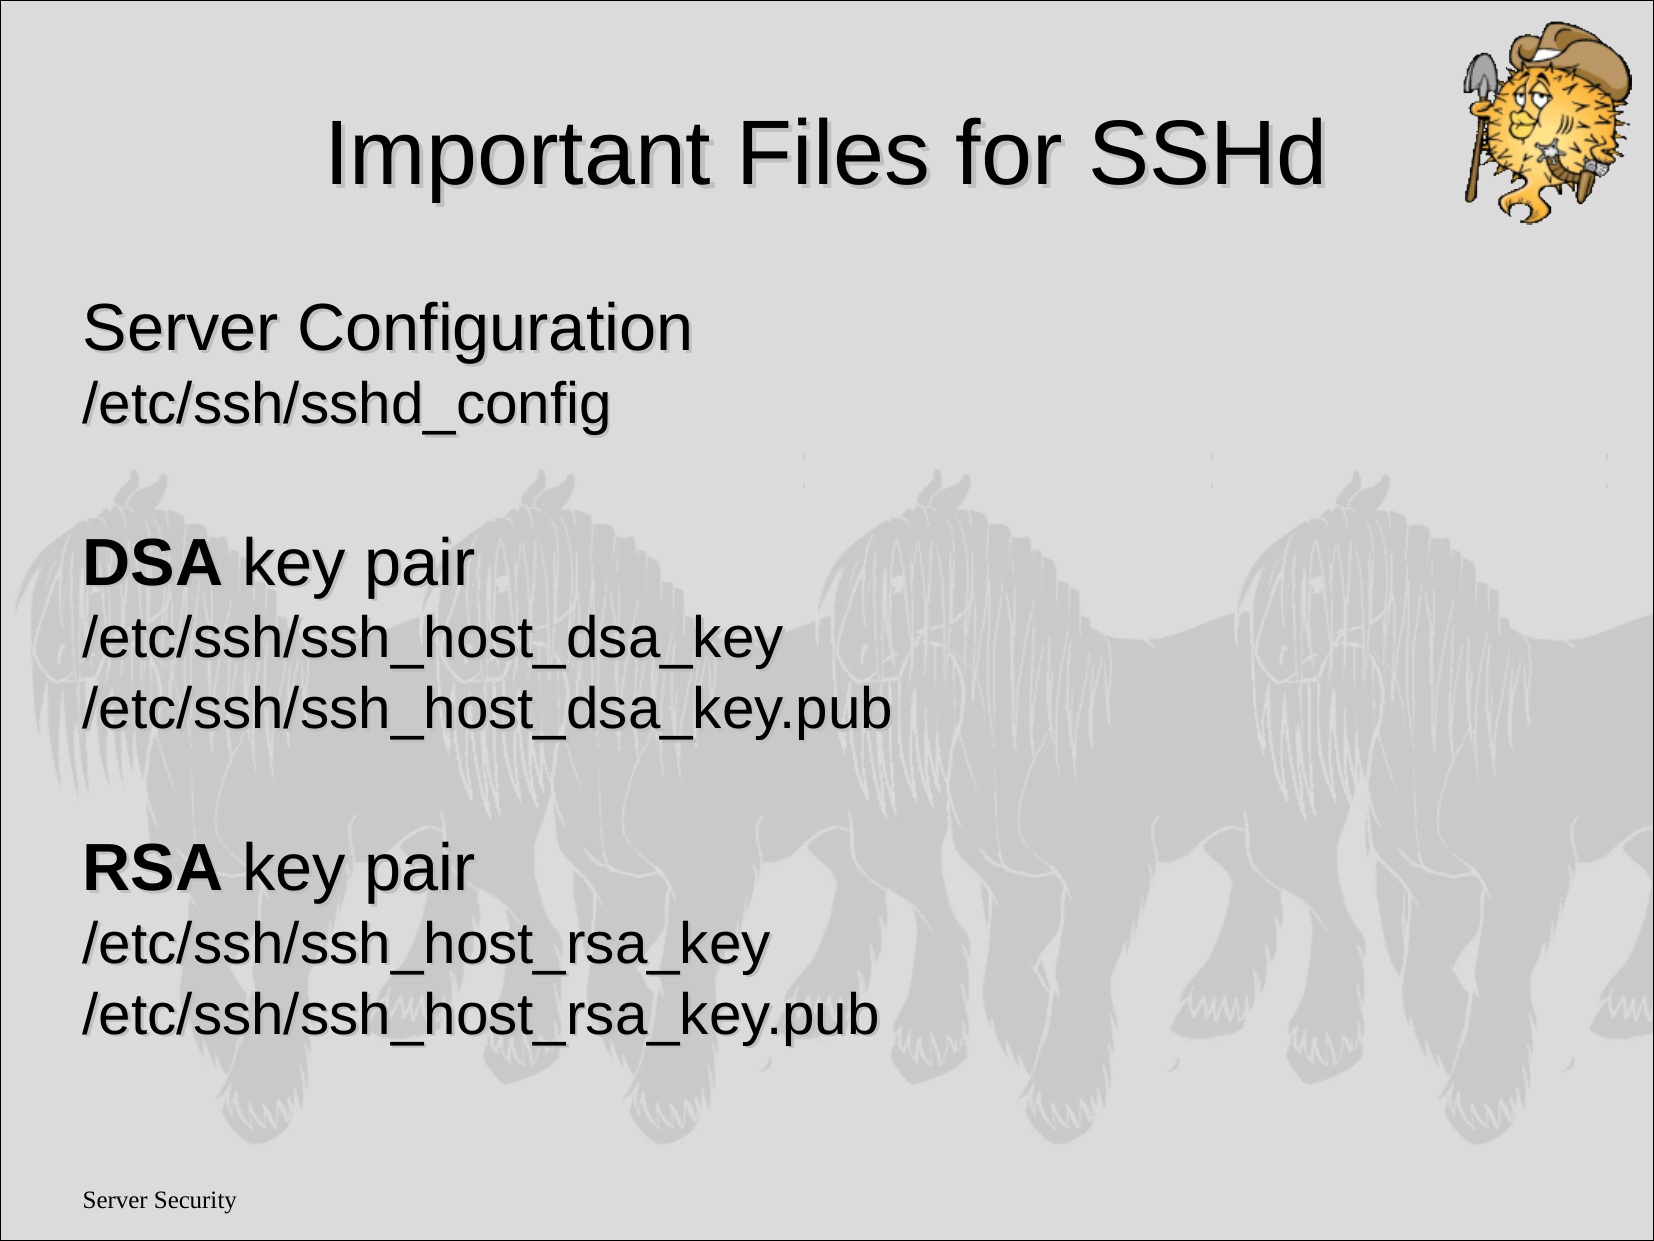

# Important Files for SSHd
Server Configuration
/etc/ssh/sshd_config
DSA key pair
/etc/ssh/ssh_host_dsa_key
/etc/ssh/ssh_host_dsa_key.pub
RSA key pair
/etc/ssh/ssh_host_rsa_key
/etc/ssh/ssh_host_rsa_key.pub